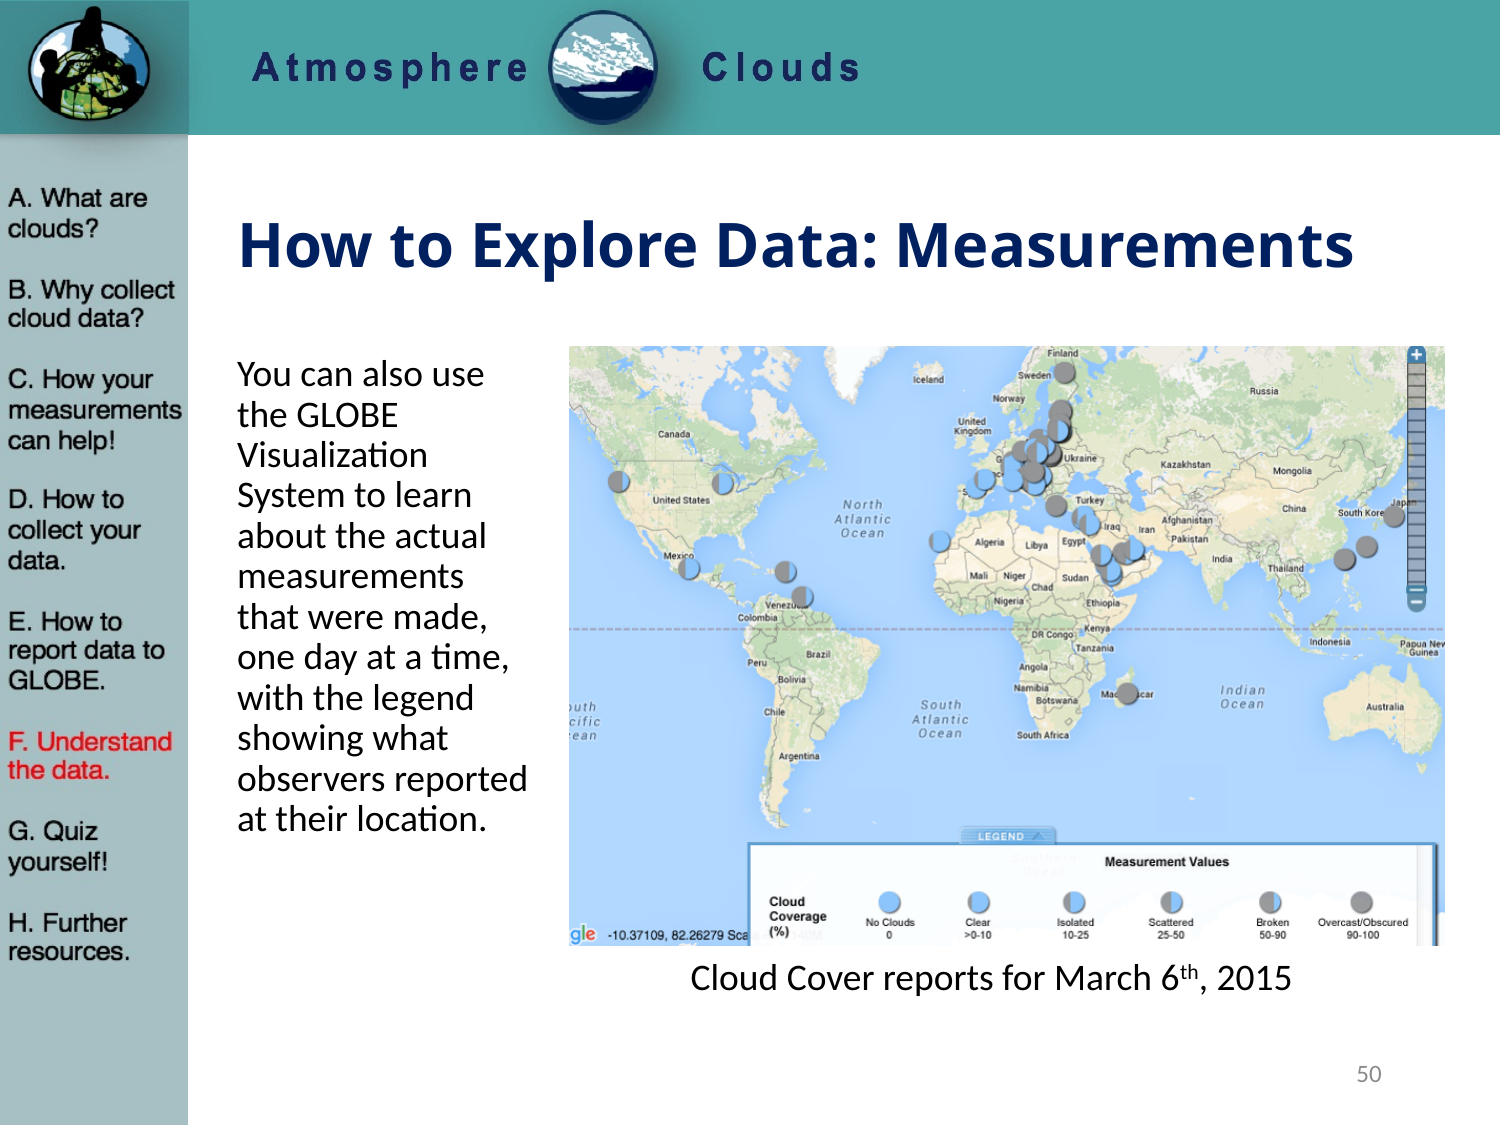

# How to Explore Data: Measurements
You can also use the GLOBE Visualization System to learn about the actual measurements that were made, one day at a time, with the legend showing what observers reported at their location.
Cloud Cover reports for March 6th, 2015